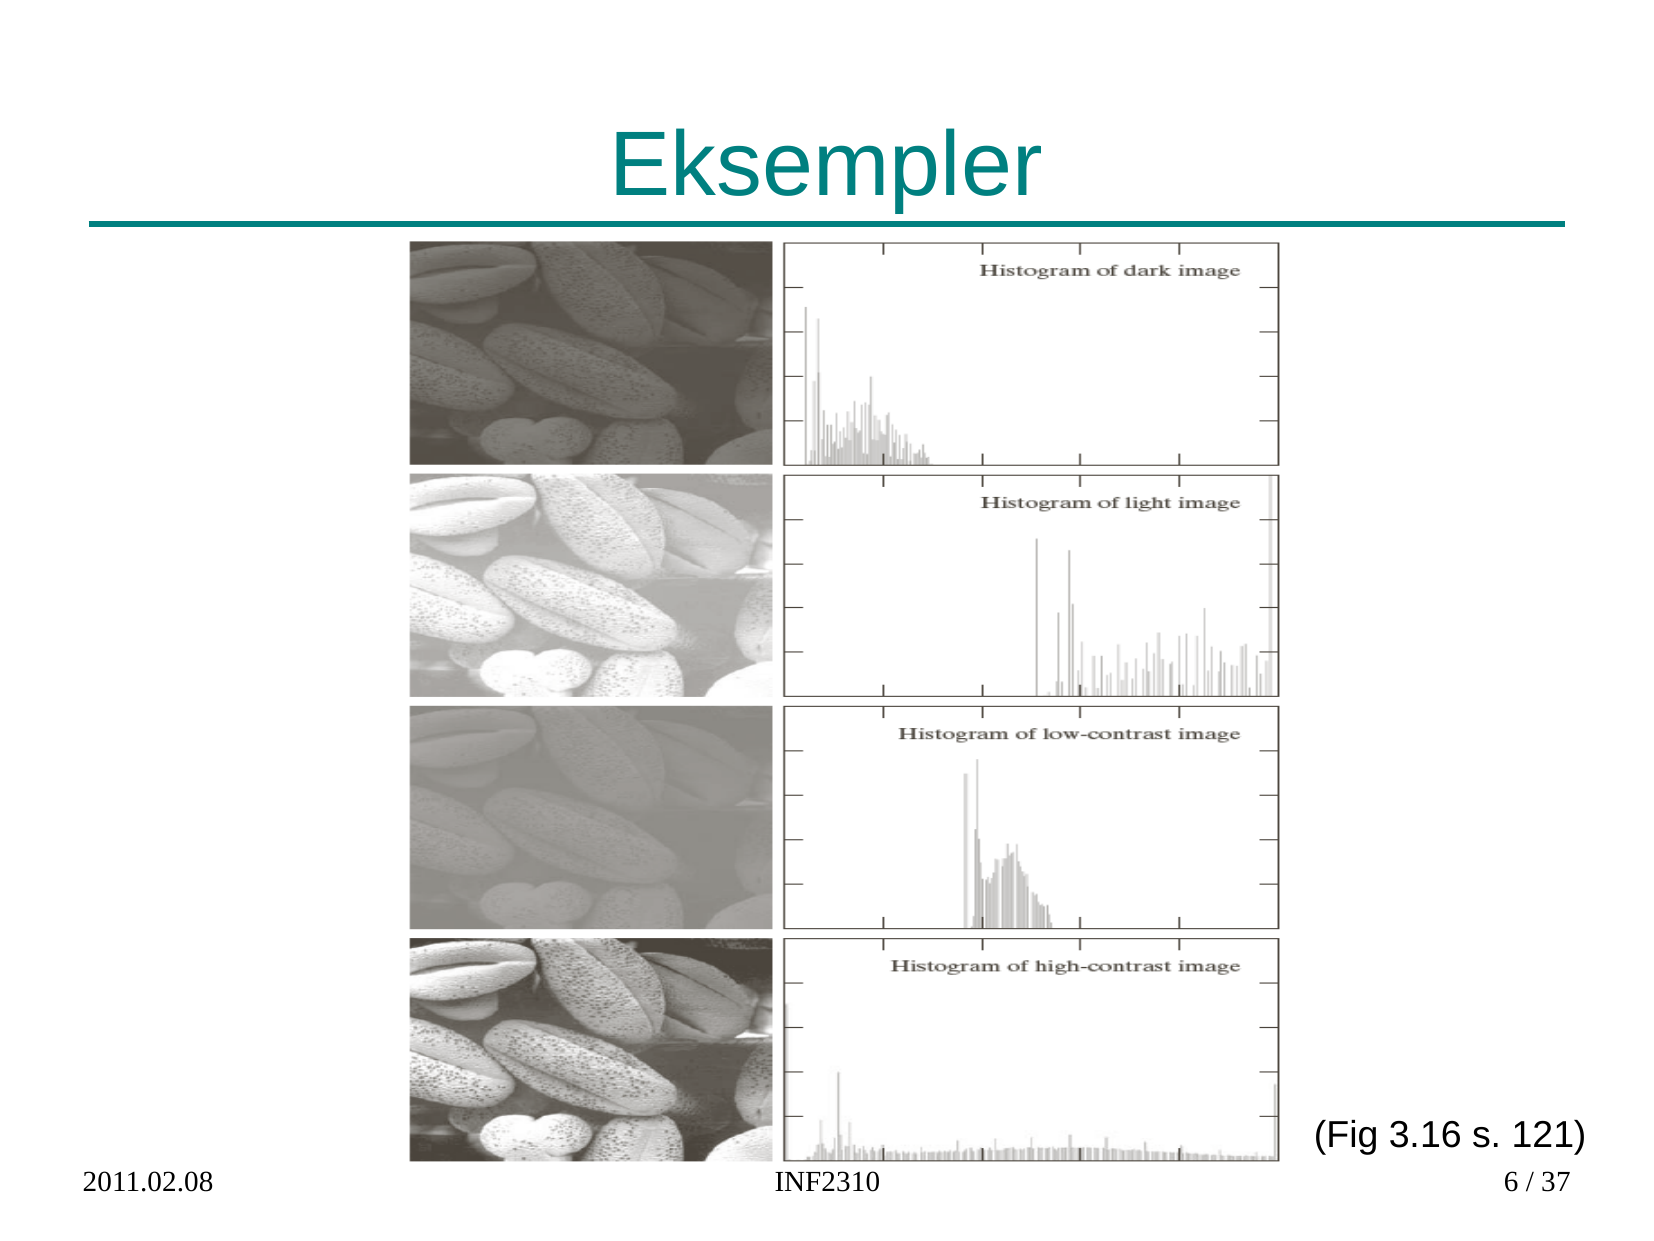

# Eksempler
(Fig 3.16 s. 121)
2011.02.08
INF2310
6